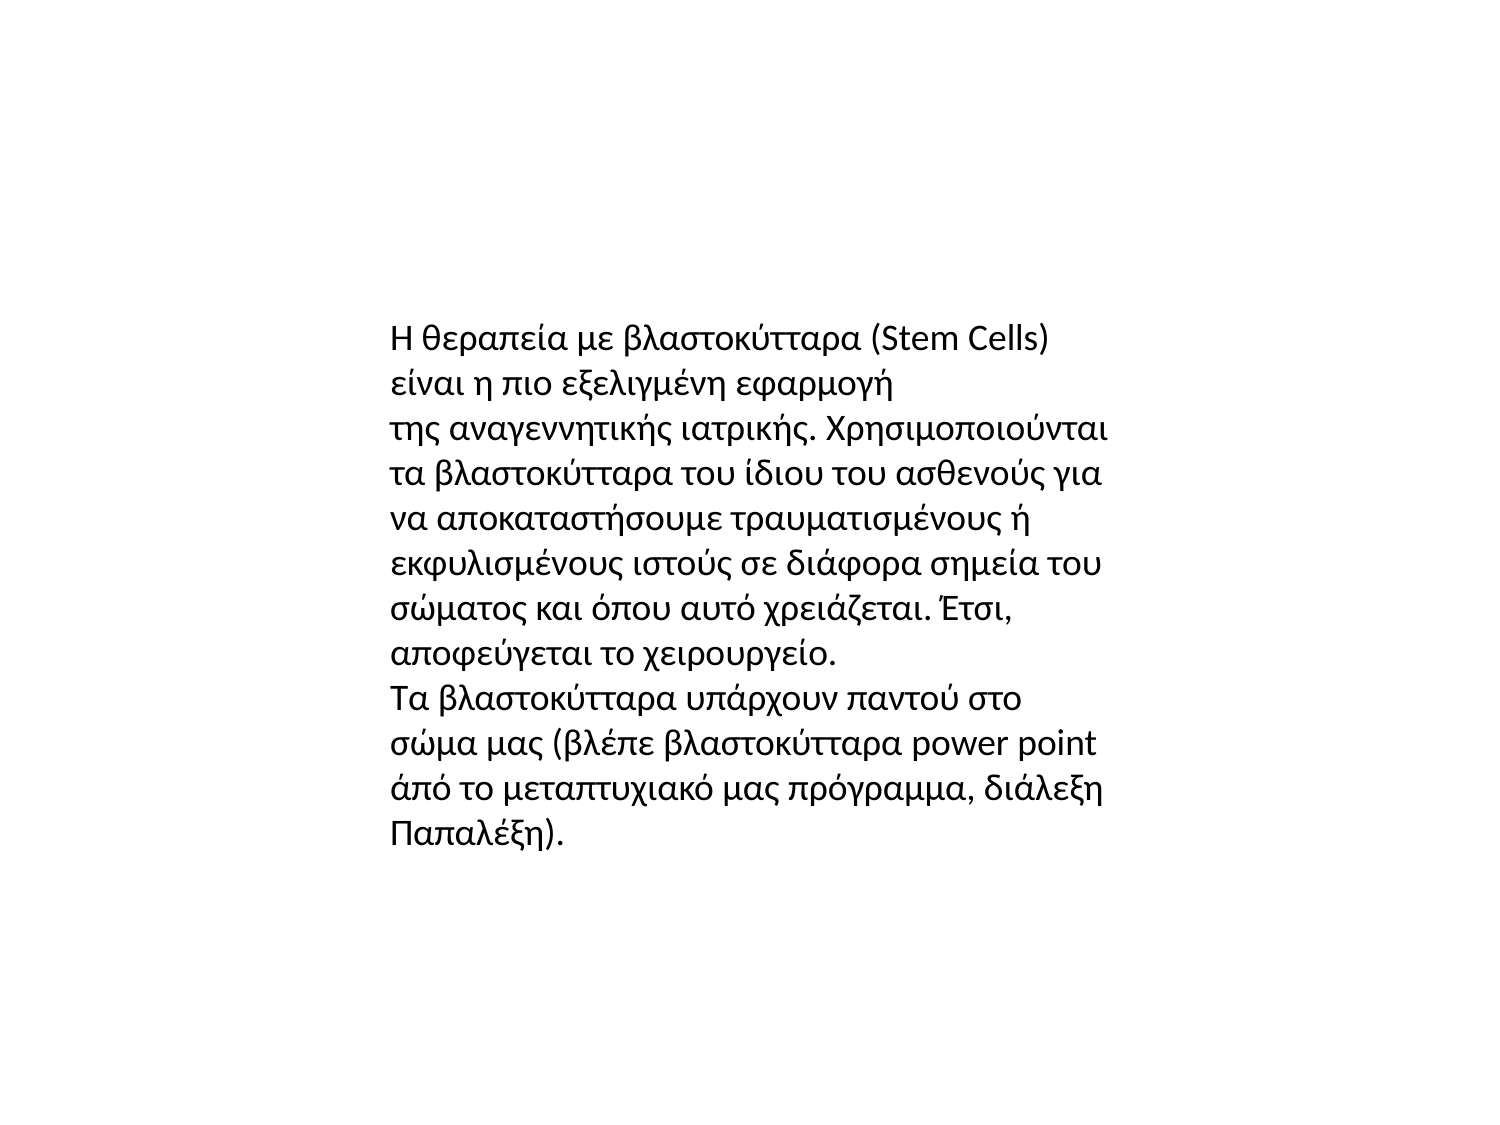

Η θεραπεία με βλαστοκύτταρα (Stem Cells) είναι η πιο εξελιγμένη εφαρμογή της αναγεννητικής ιατρικής. Χρησιμοποιούνται τα βλαστοκύτταρα του ίδιου του ασθενούς για να αποκαταστήσουμε τραυματισμένους ή εκφυλισμένους ιστούς σε διάφορα σημεία του σώματος και όπου αυτό χρειάζεται. Έτσι, αποφεύγεται το χειρουργείο.
Τα βλαστοκύτταρα υπάρχουν παντού στο σώμα μας (βλέπε βλαστοκύτταρα power point άπό το μεταπτυχιακό μας πρόγραμμα, διάλεξη Παπαλέξη).